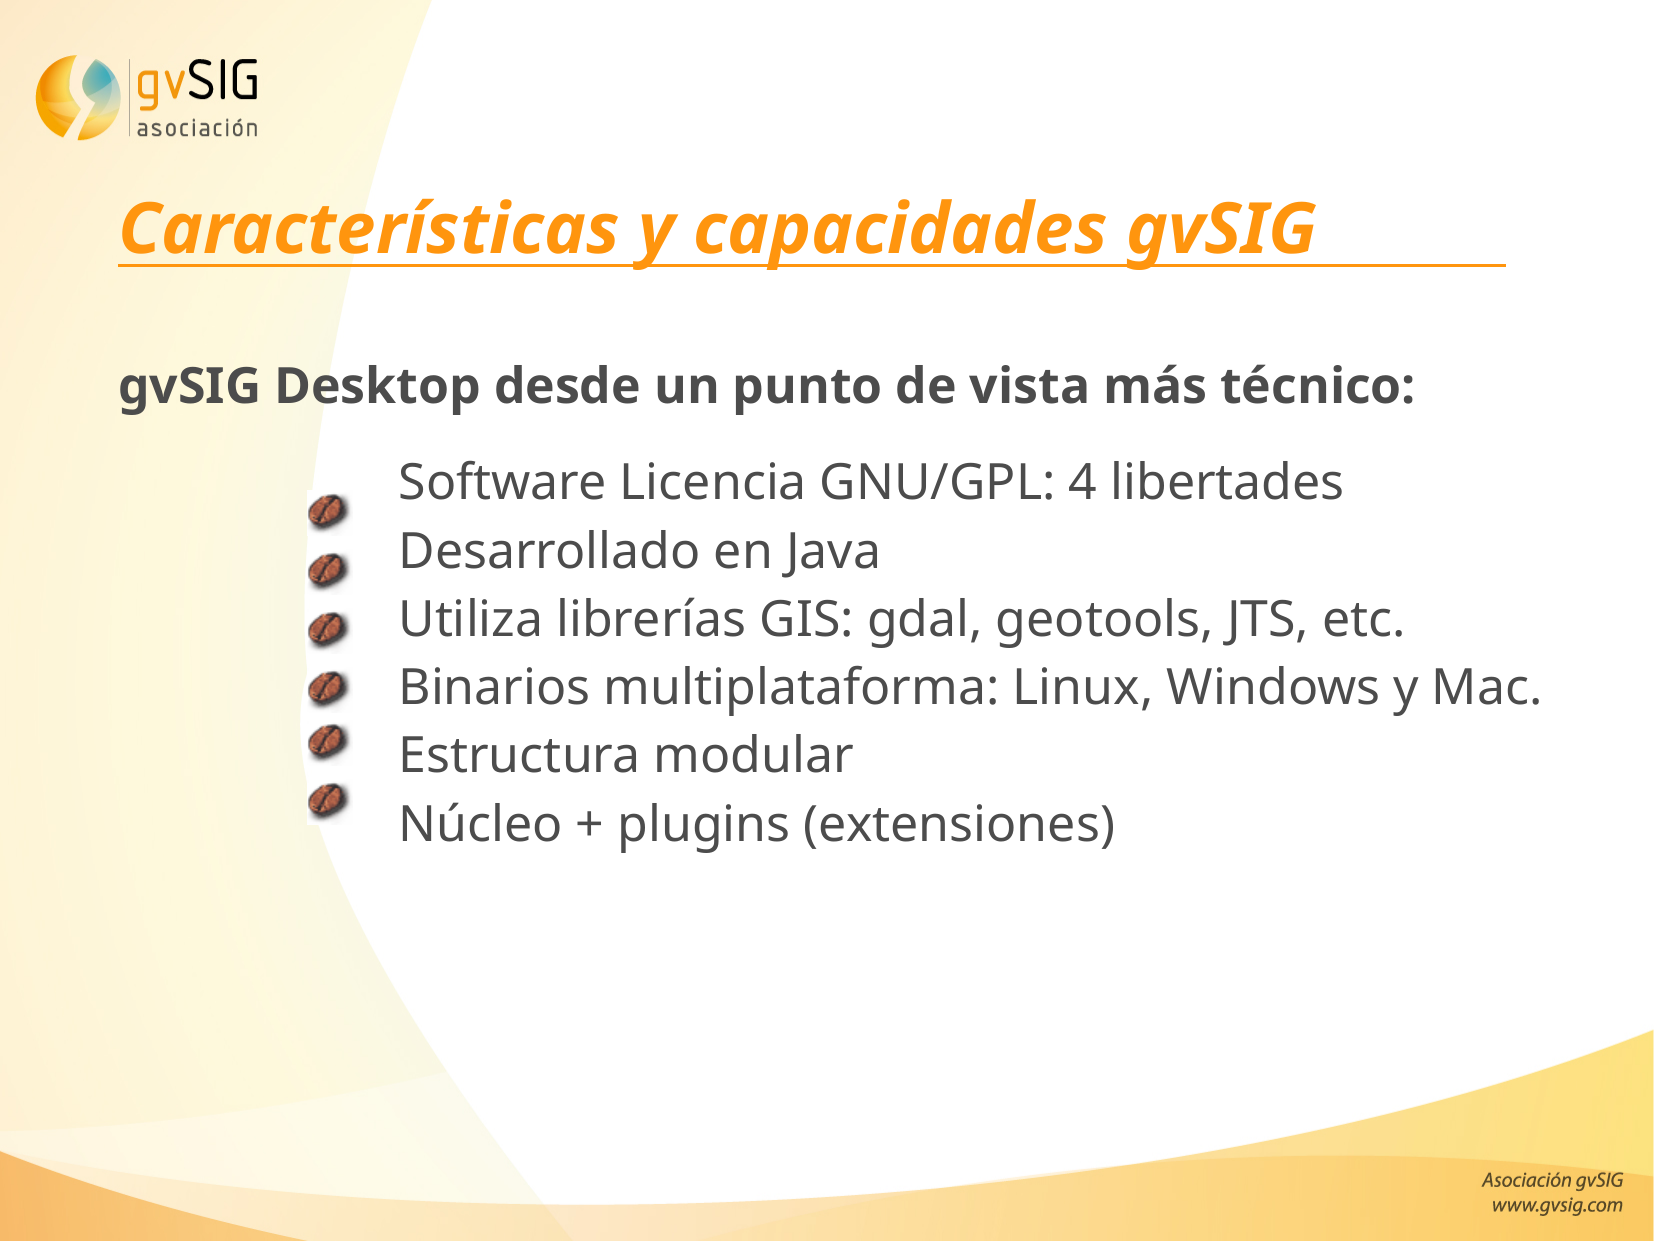

Características y capacidades gvSIG
# Software Licencia GNU/GPL: 4 libertades Desarrollado en Java Utiliza librerías GIS: gdal, geotools, JTS, etc. Binarios multiplataforma: Linux, Windows y Mac. Estructura modular Núcleo + plugins (extensiones)
gvSIG Desktop desde un punto de vista más técnico: